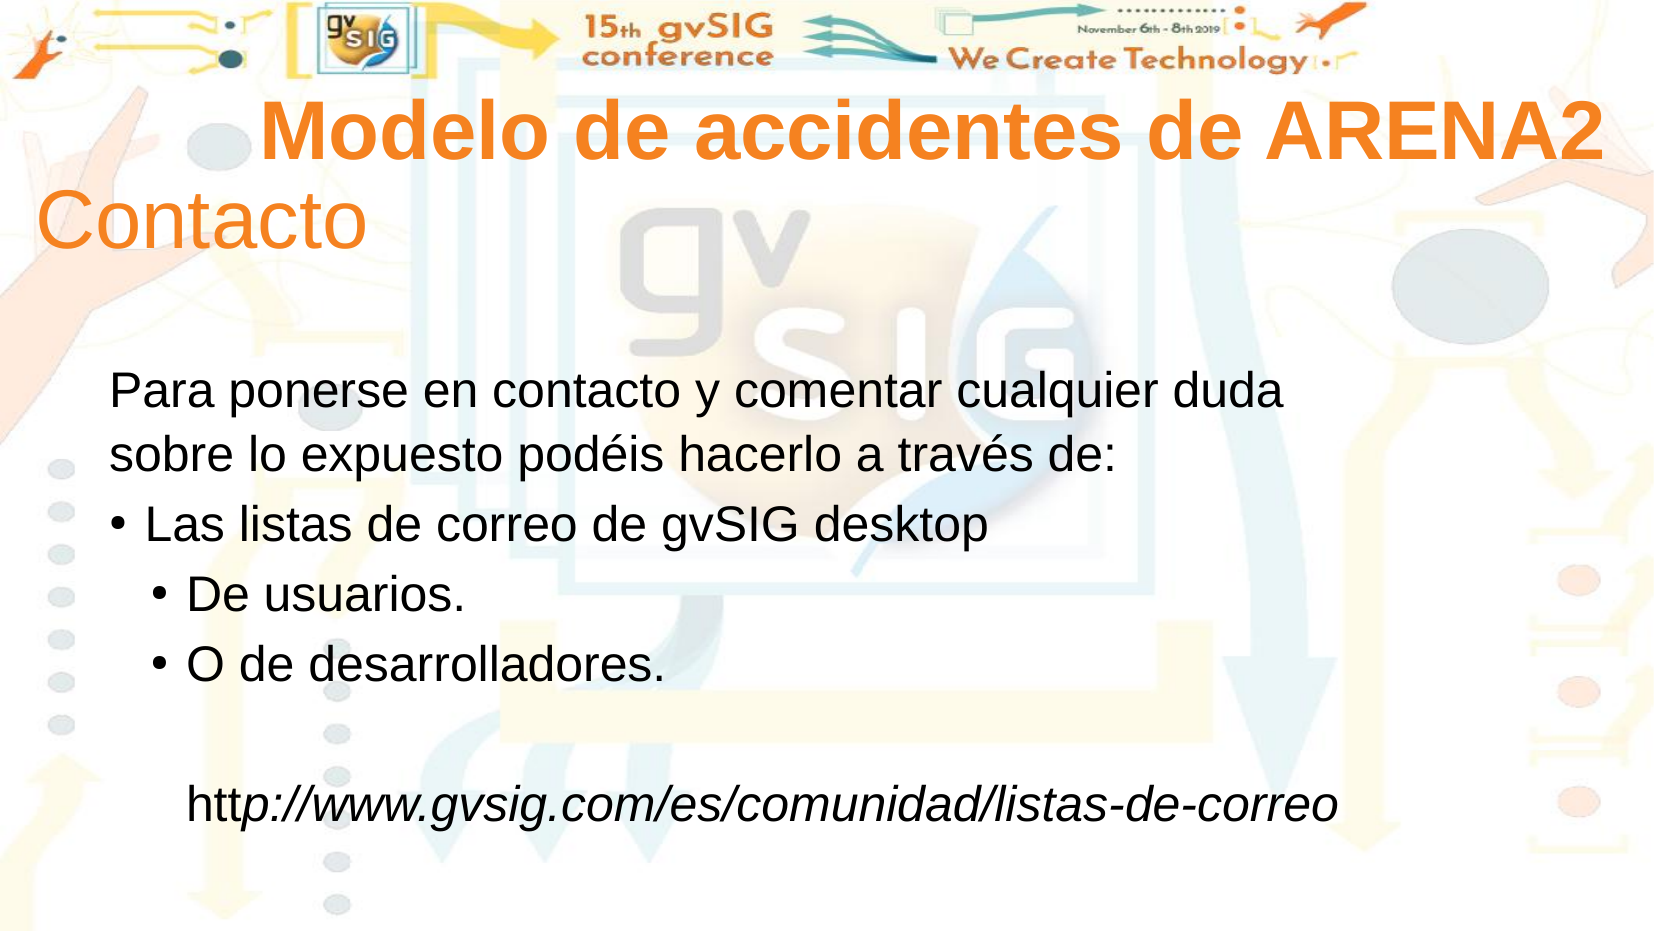

# Modelo de accidentes de ARENA2
Contacto
Para ponerse en contacto y comentar cualquier duda sobre lo expuesto podéis hacerlo a través de:
Las listas de correo de gvSIG desktop
De usuarios.
O de desarrolladores.
http://www.gvsig.com/es/comunidad/listas-de-correo